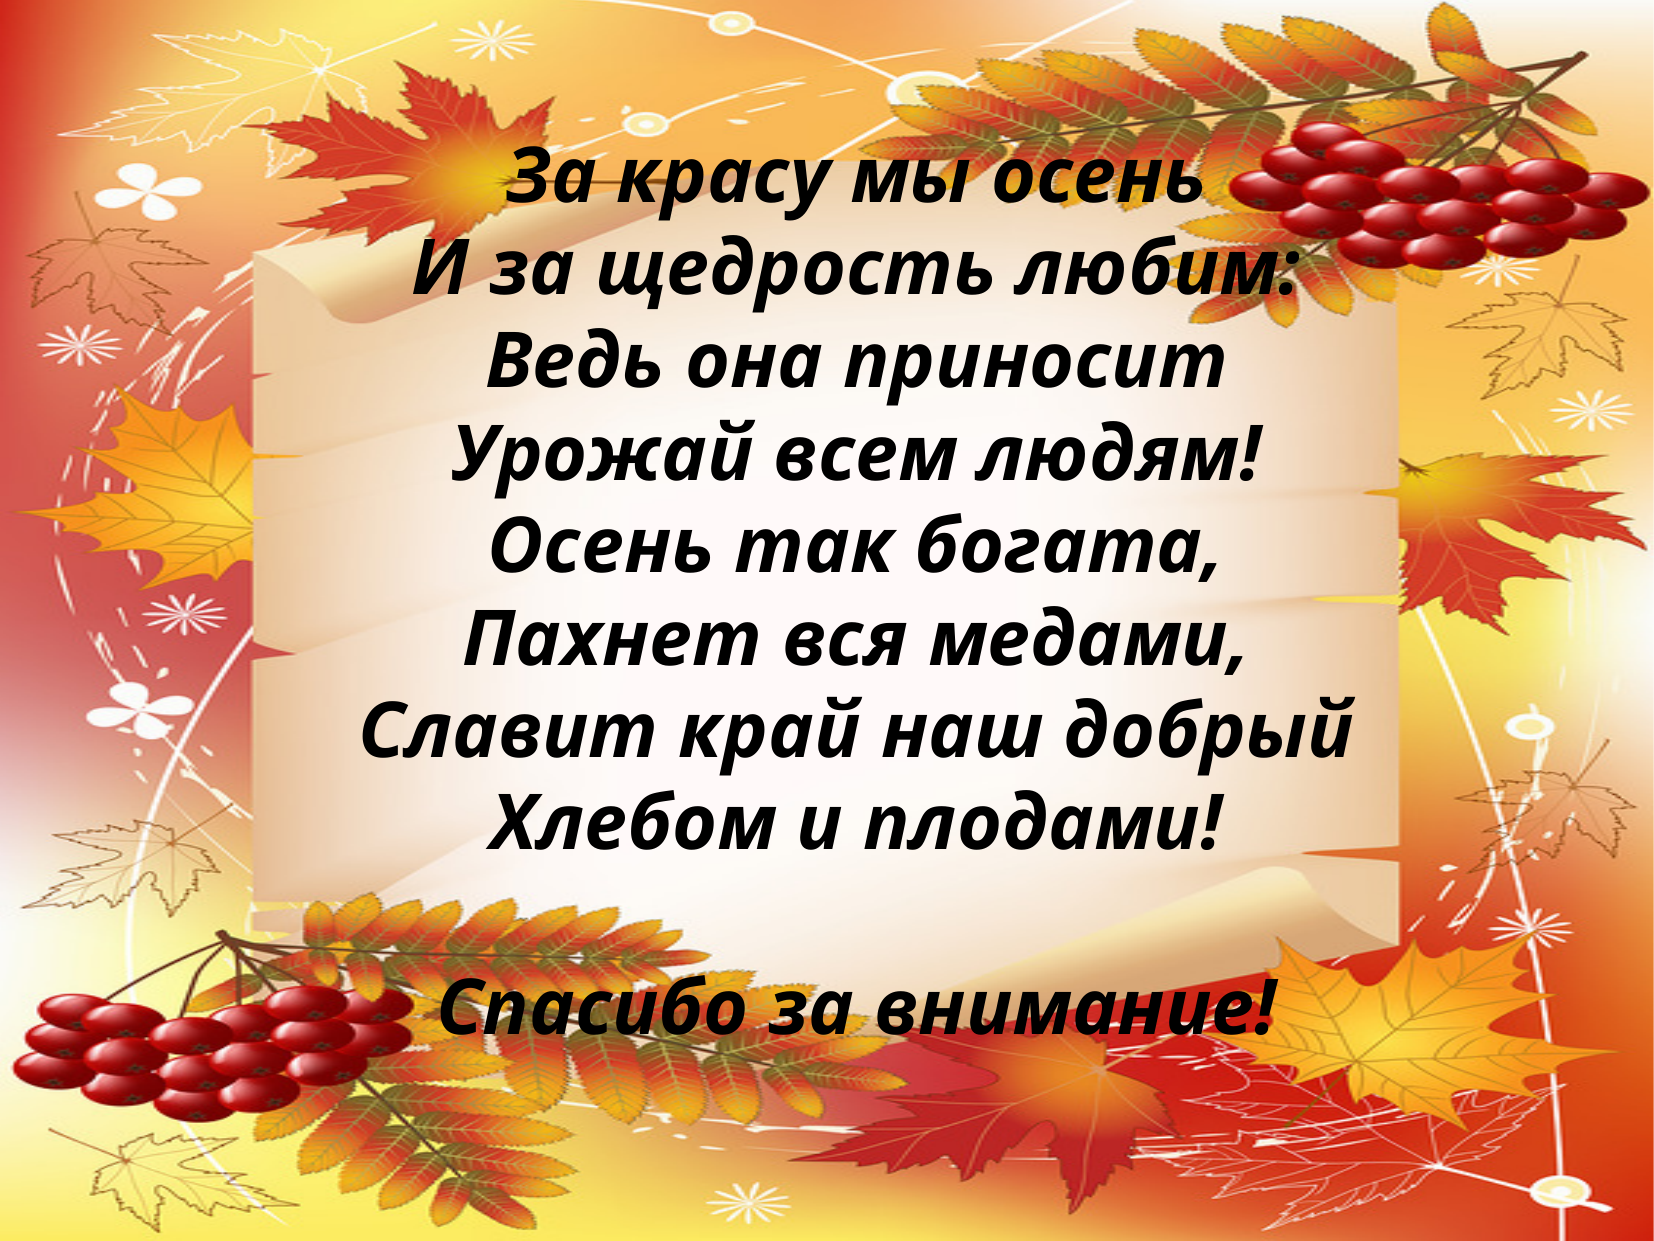

За красу мы осень
И за щедрость любим:
Ведь она приносит
Урожай всем людям!
Осень так богата,
Пахнет вся медами,
Славит край наш добрый
Хлебом и плодами!
Спасибо за внимание!